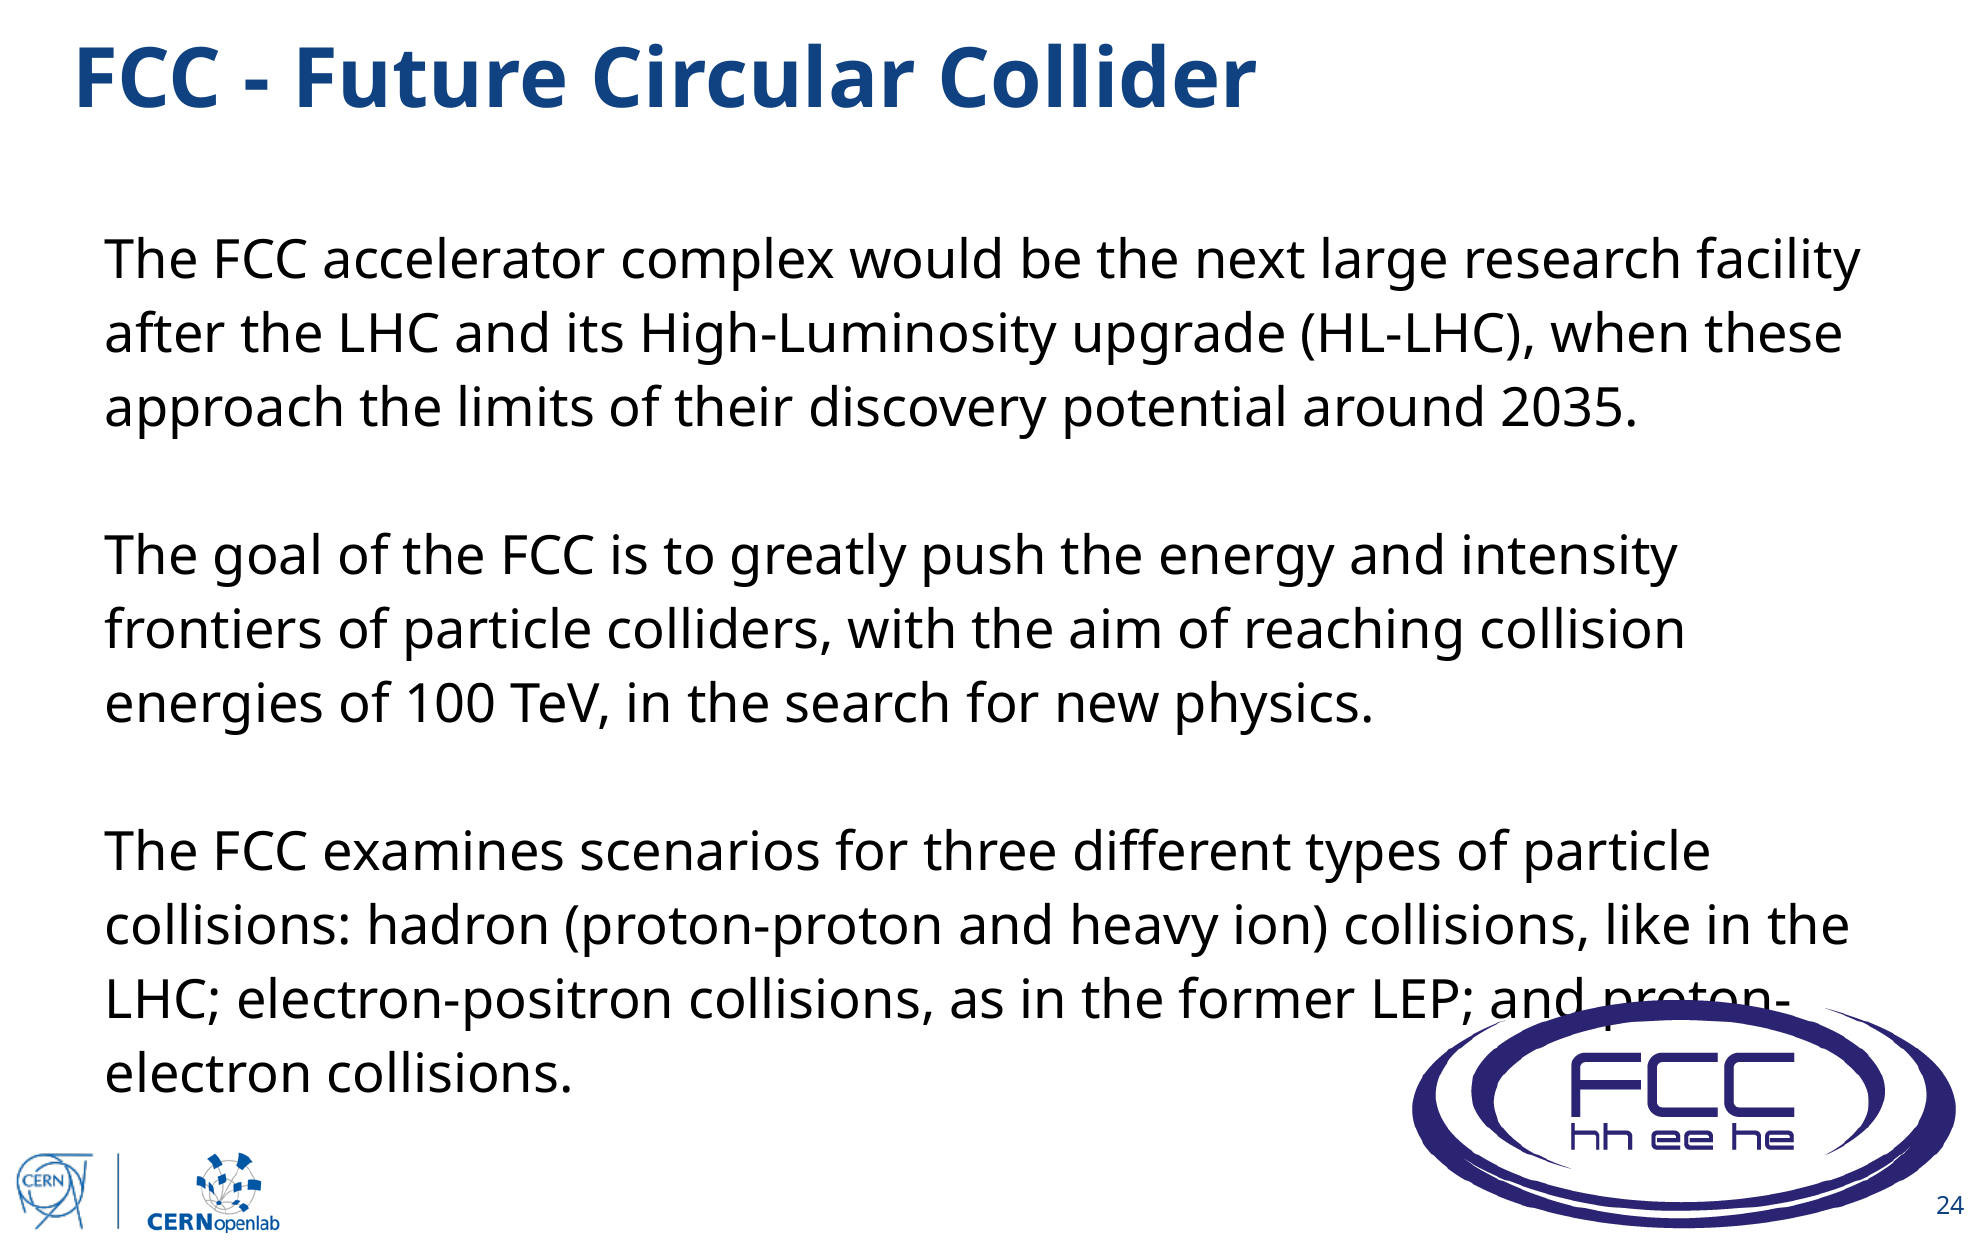

# FCC - Future Circular Collider
The FCC accelerator complex would be the next large research facility after the LHC and its High-Luminosity upgrade (HL-LHC), when these approach the limits of their discovery potential around 2035.
The goal of the FCC is to greatly push the energy and intensity frontiers of particle colliders, with the aim of reaching collision energies of 100 TeV, in the search for new physics.
The FCC examines scenarios for three different types of particle collisions: hadron (proton-proton and heavy ion) collisions, like in the LHC; electron-positron collisions, as in the former LEP; and proton-electron collisions.